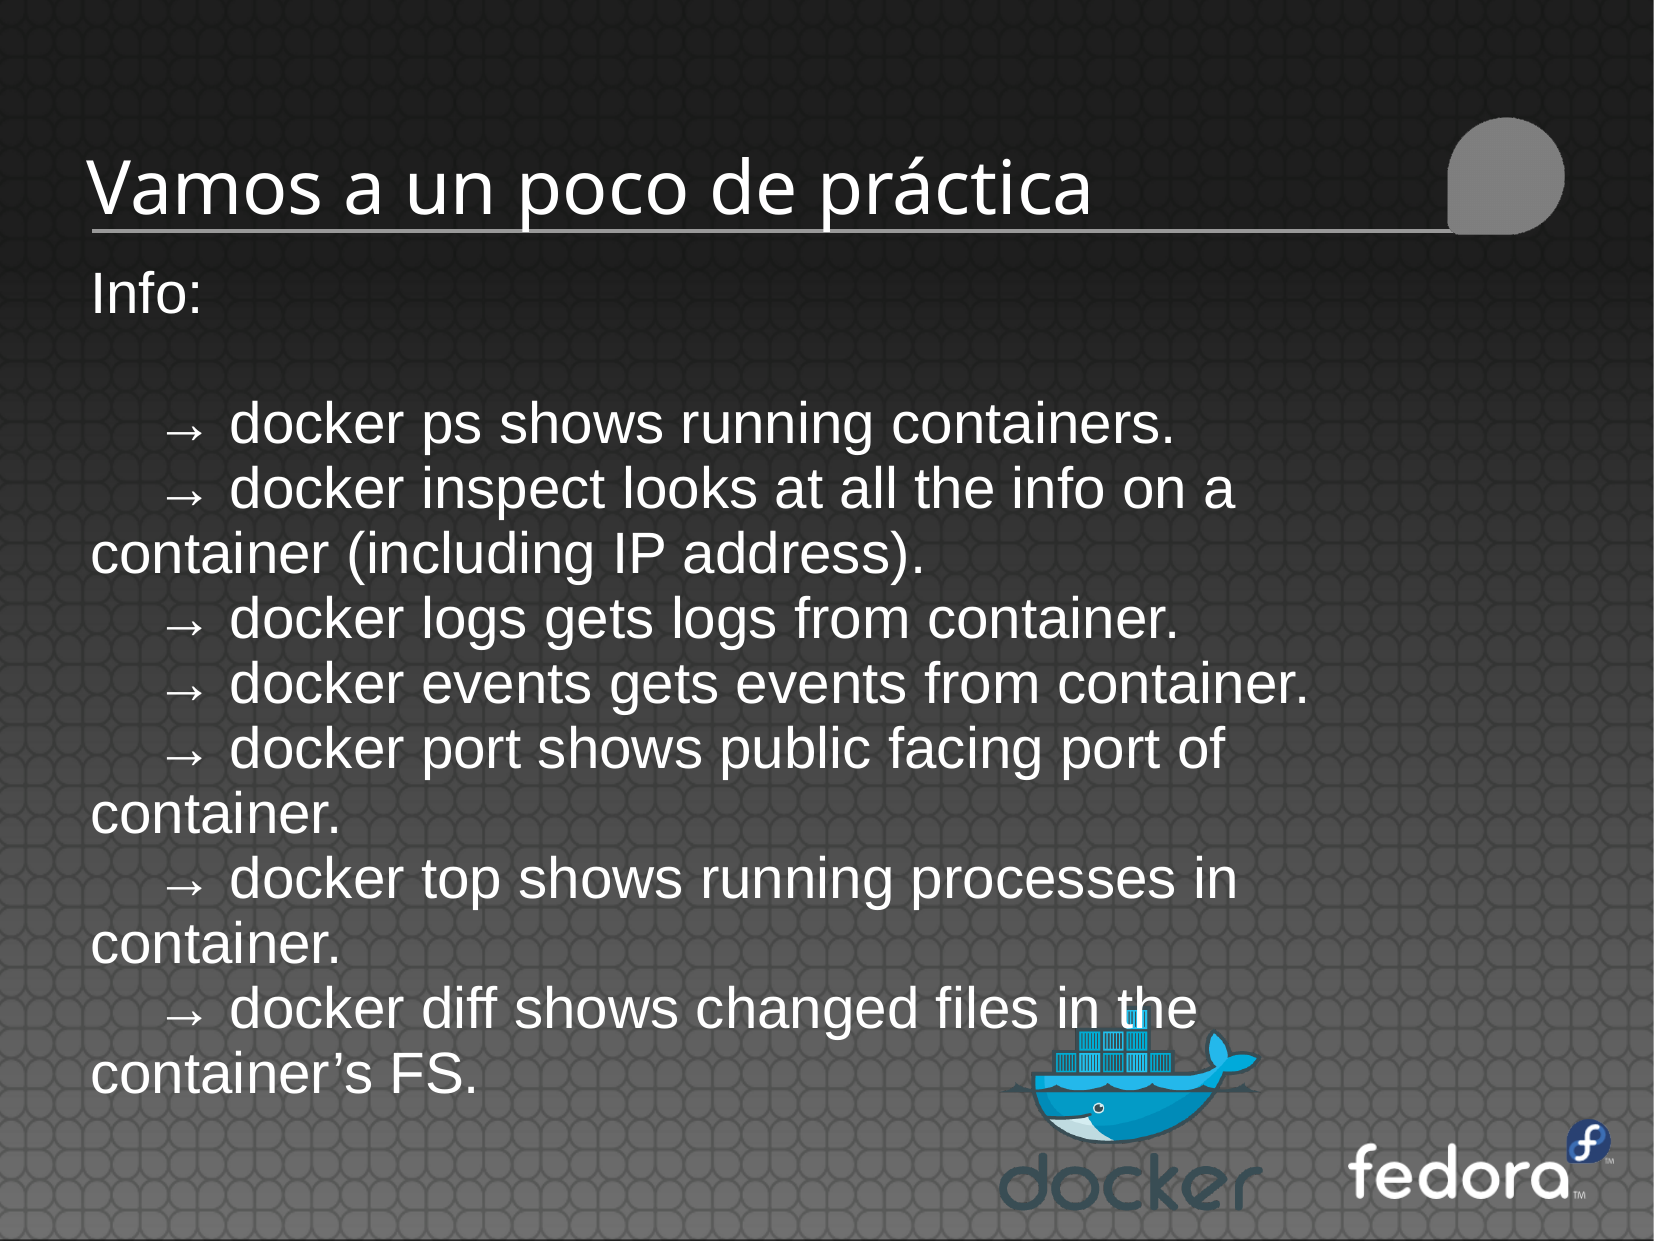

# Vamos a un poco de práctica
Info:
 → docker ps shows running containers.
 → docker inspect looks at all the info on a container (including IP address).
 → docker logs gets logs from container.
 → docker events gets events from container.
 → docker port shows public facing port of container.
 → docker top shows running processes in container.
 → docker diff shows changed files in the container’s FS.